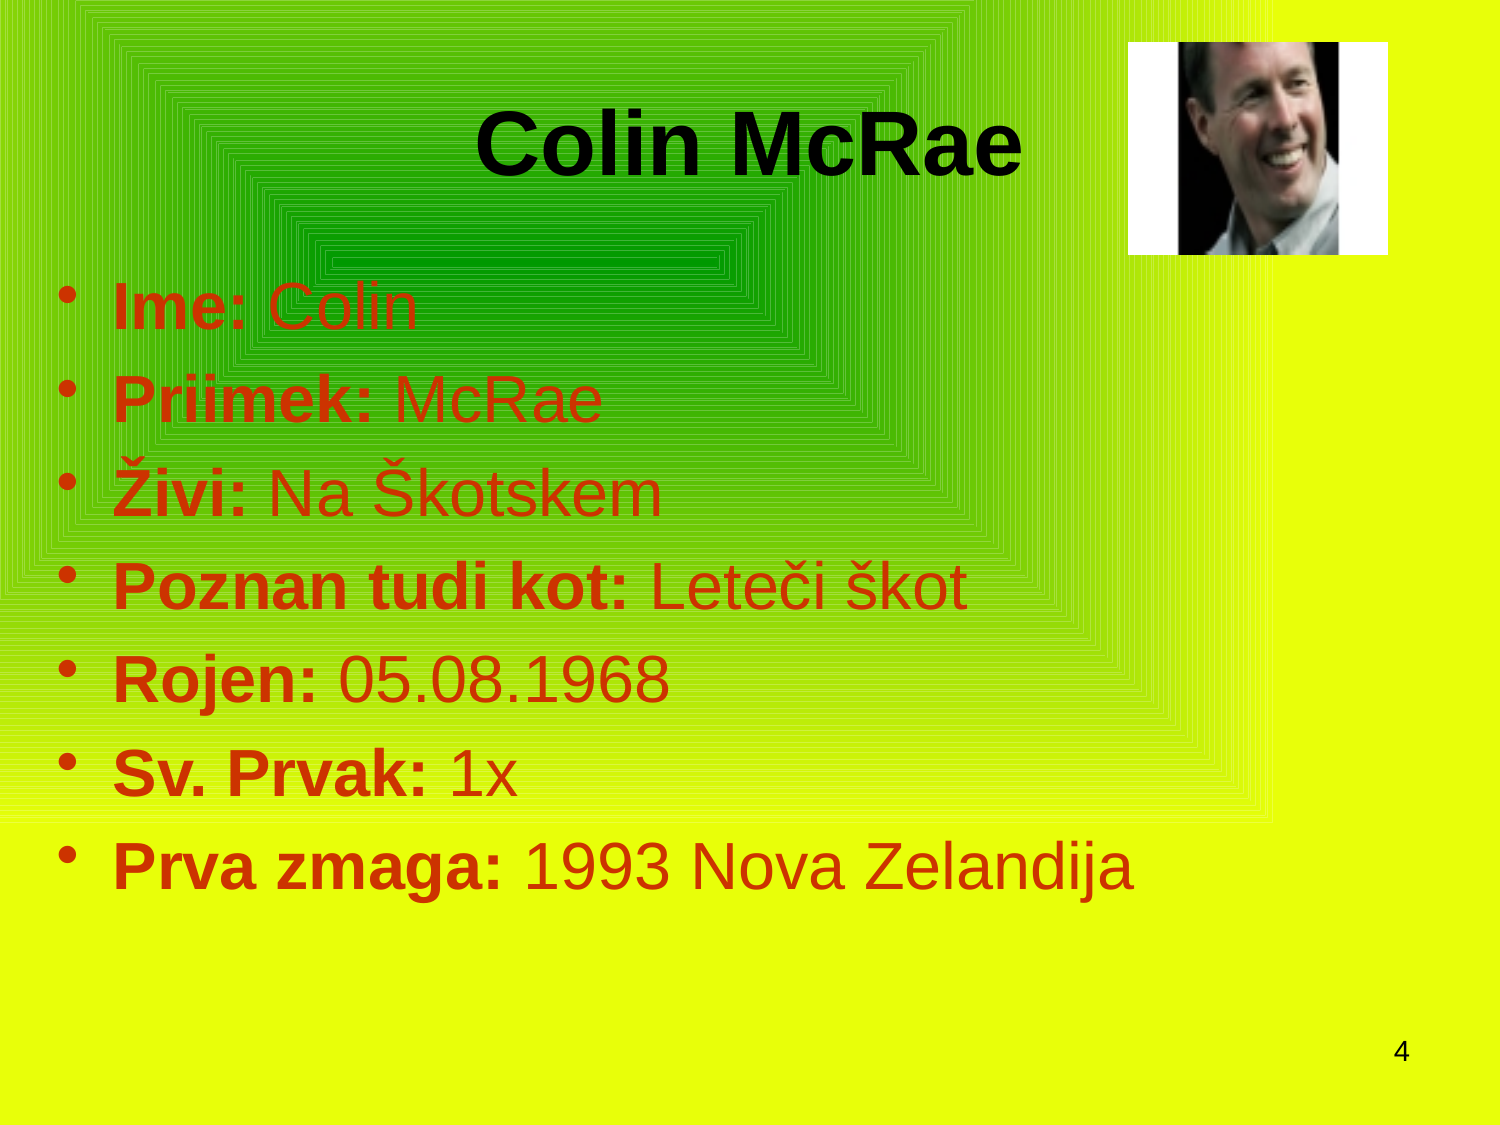

# Colin McRae
Ime: Colin
Priimek: McRae
Živi: Na Škotskem
Poznan tudi kot: Leteči škot
Rojen: 05.08.1968
Sv. Prvak: 1x
Prva zmaga: 1993 Nova Zelandija